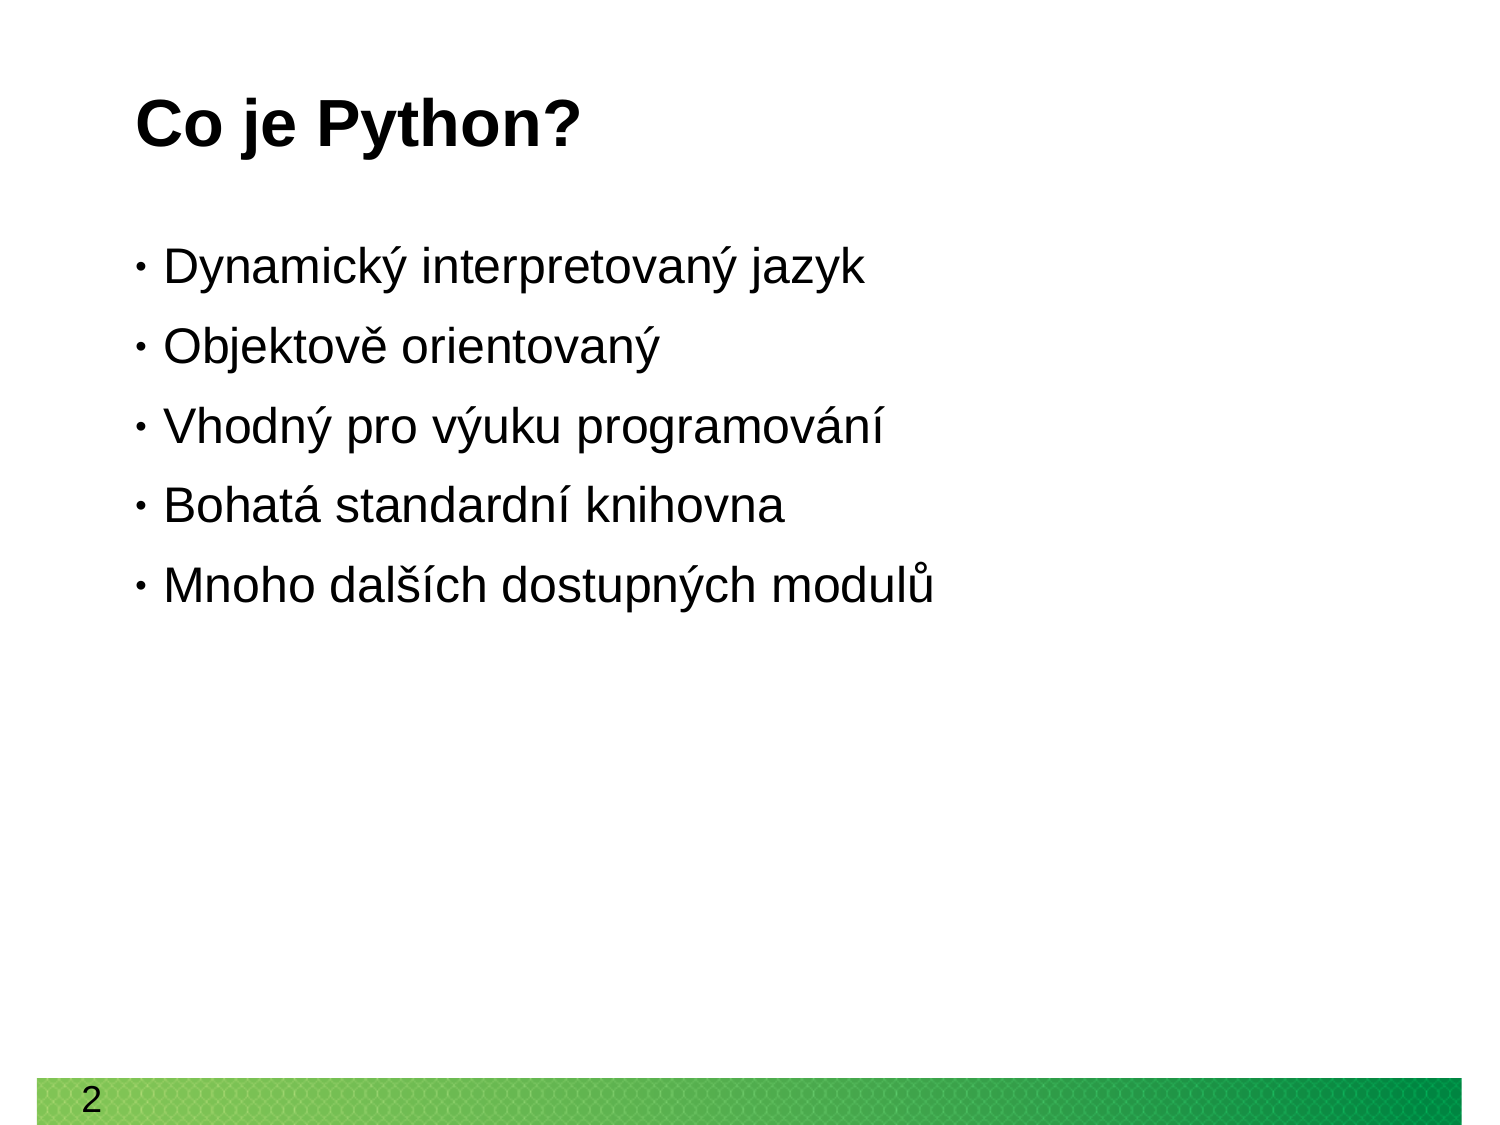

# Co je Python?
Dynamický interpretovaný jazyk
Objektově orientovaný
Vhodný pro výuku programování
Bohatá standardní knihovna
Mnoho dalších dostupných modulů